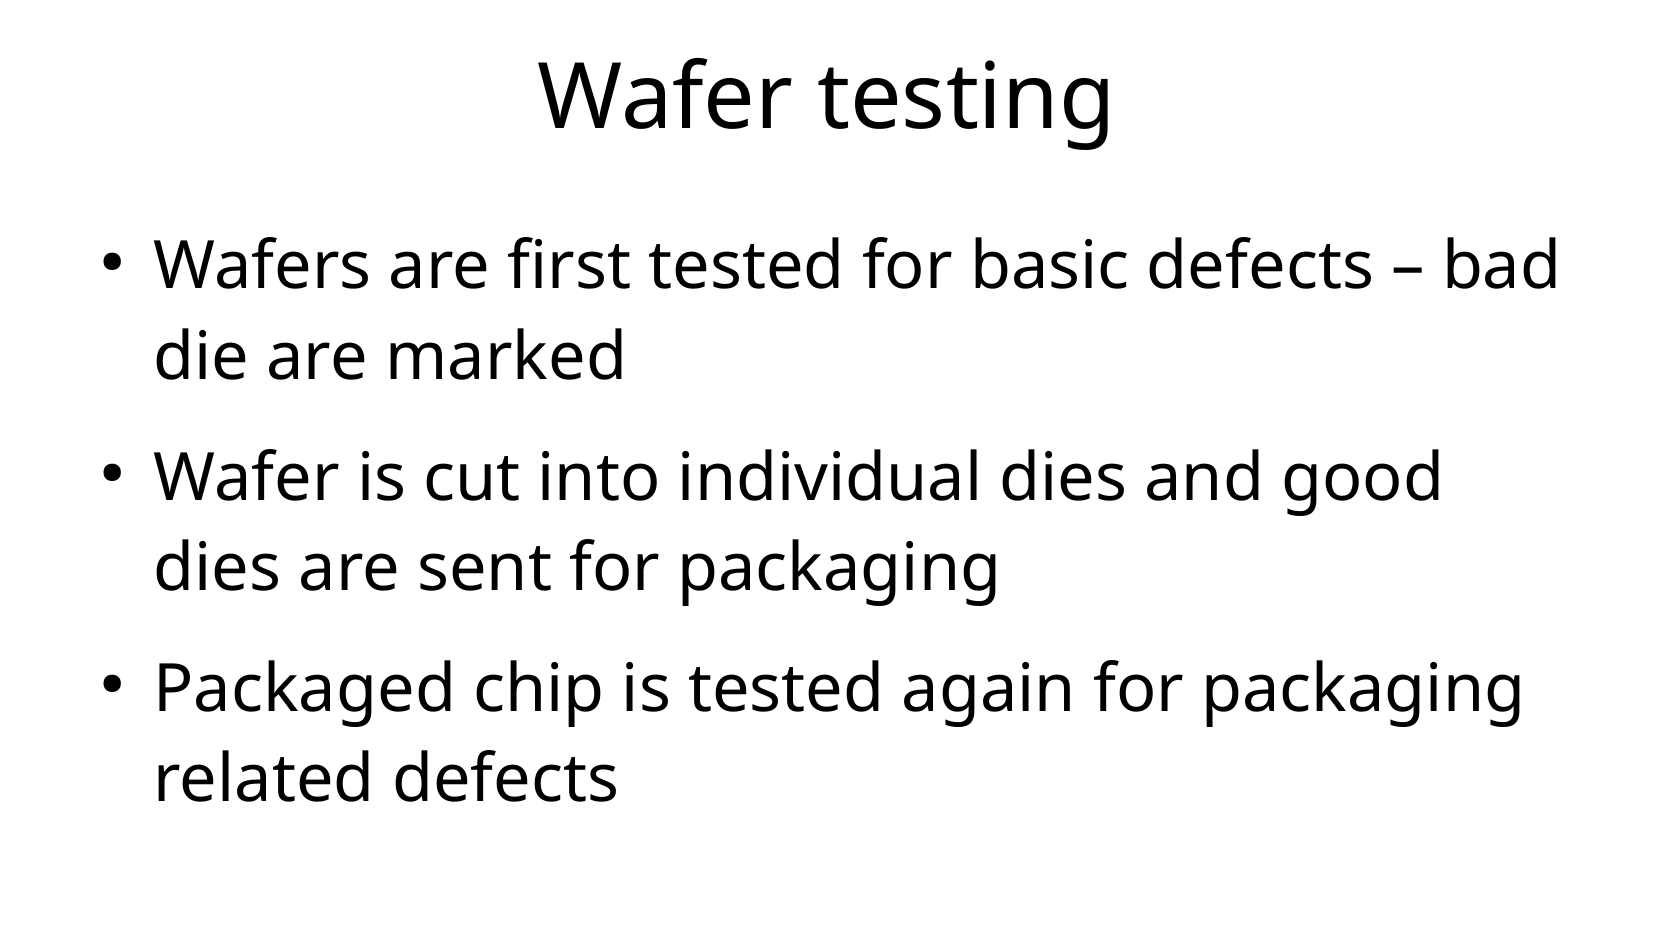

# Wafer testing
Wafers are first tested for basic defects – bad die are marked
Wafer is cut into individual dies and good dies are sent for packaging
Packaged chip is tested again for packaging related defects